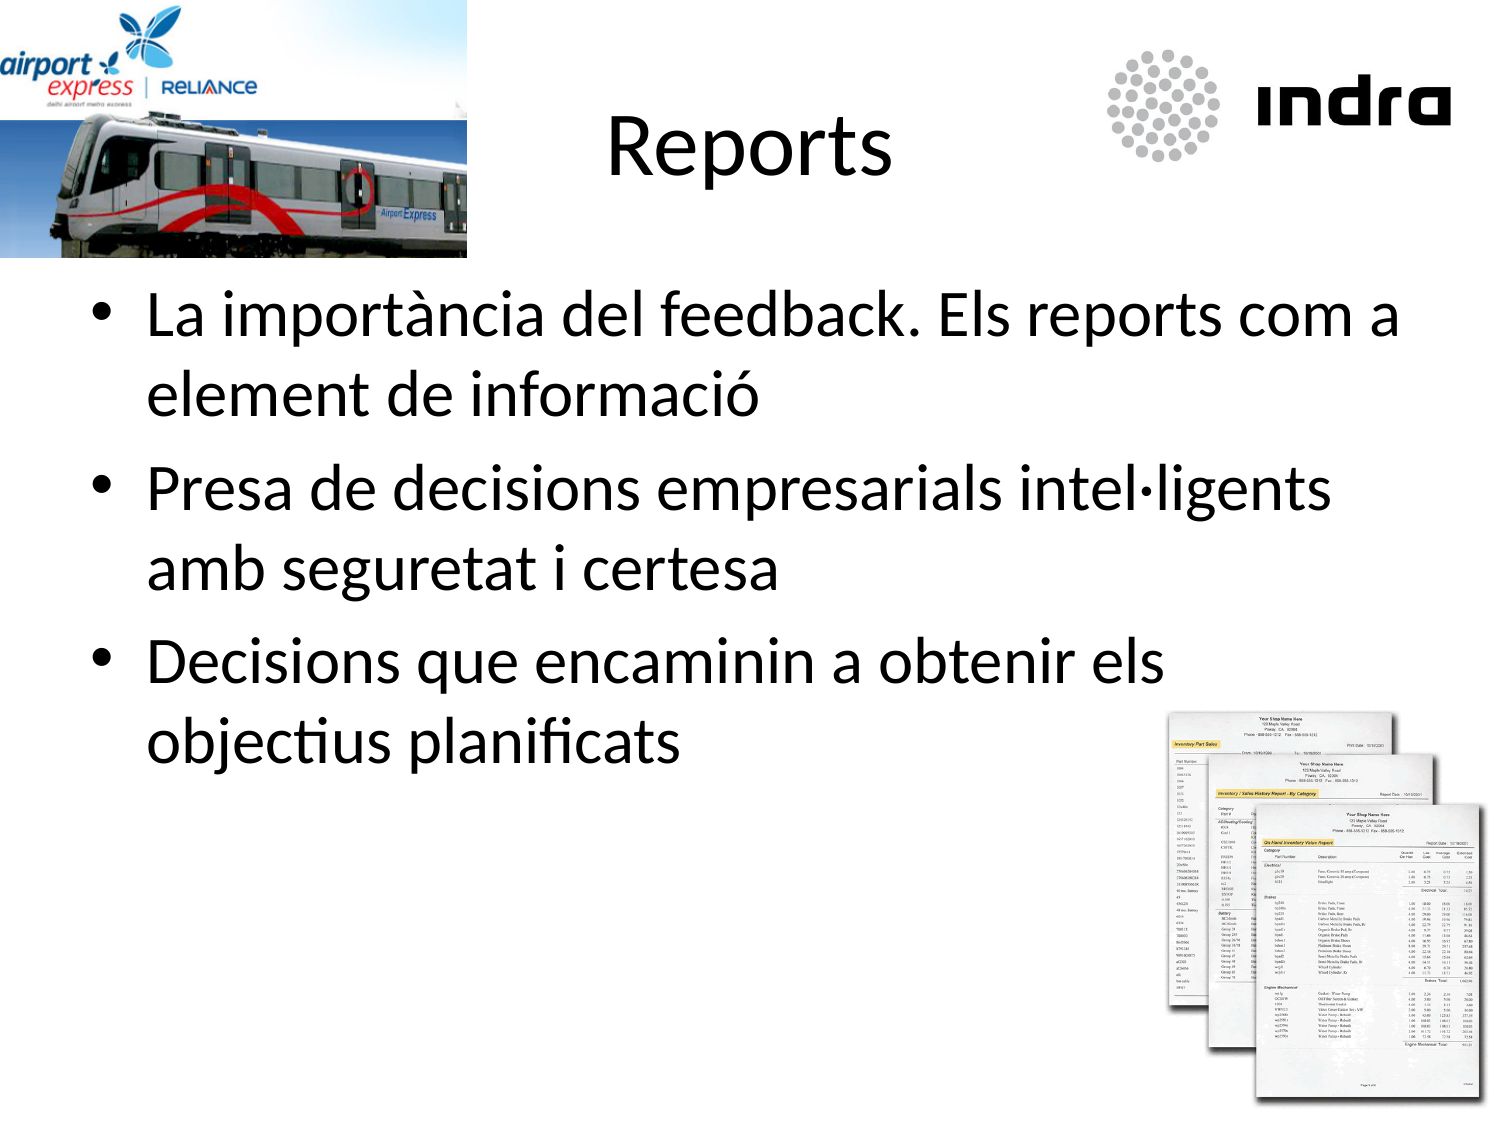

# Reports
La importància del feedback. Els reports com a element de informació
Presa de decisions empresarials intel·ligents amb seguretat i certesa
Decisions que encaminin a obtenir els objectius planificats